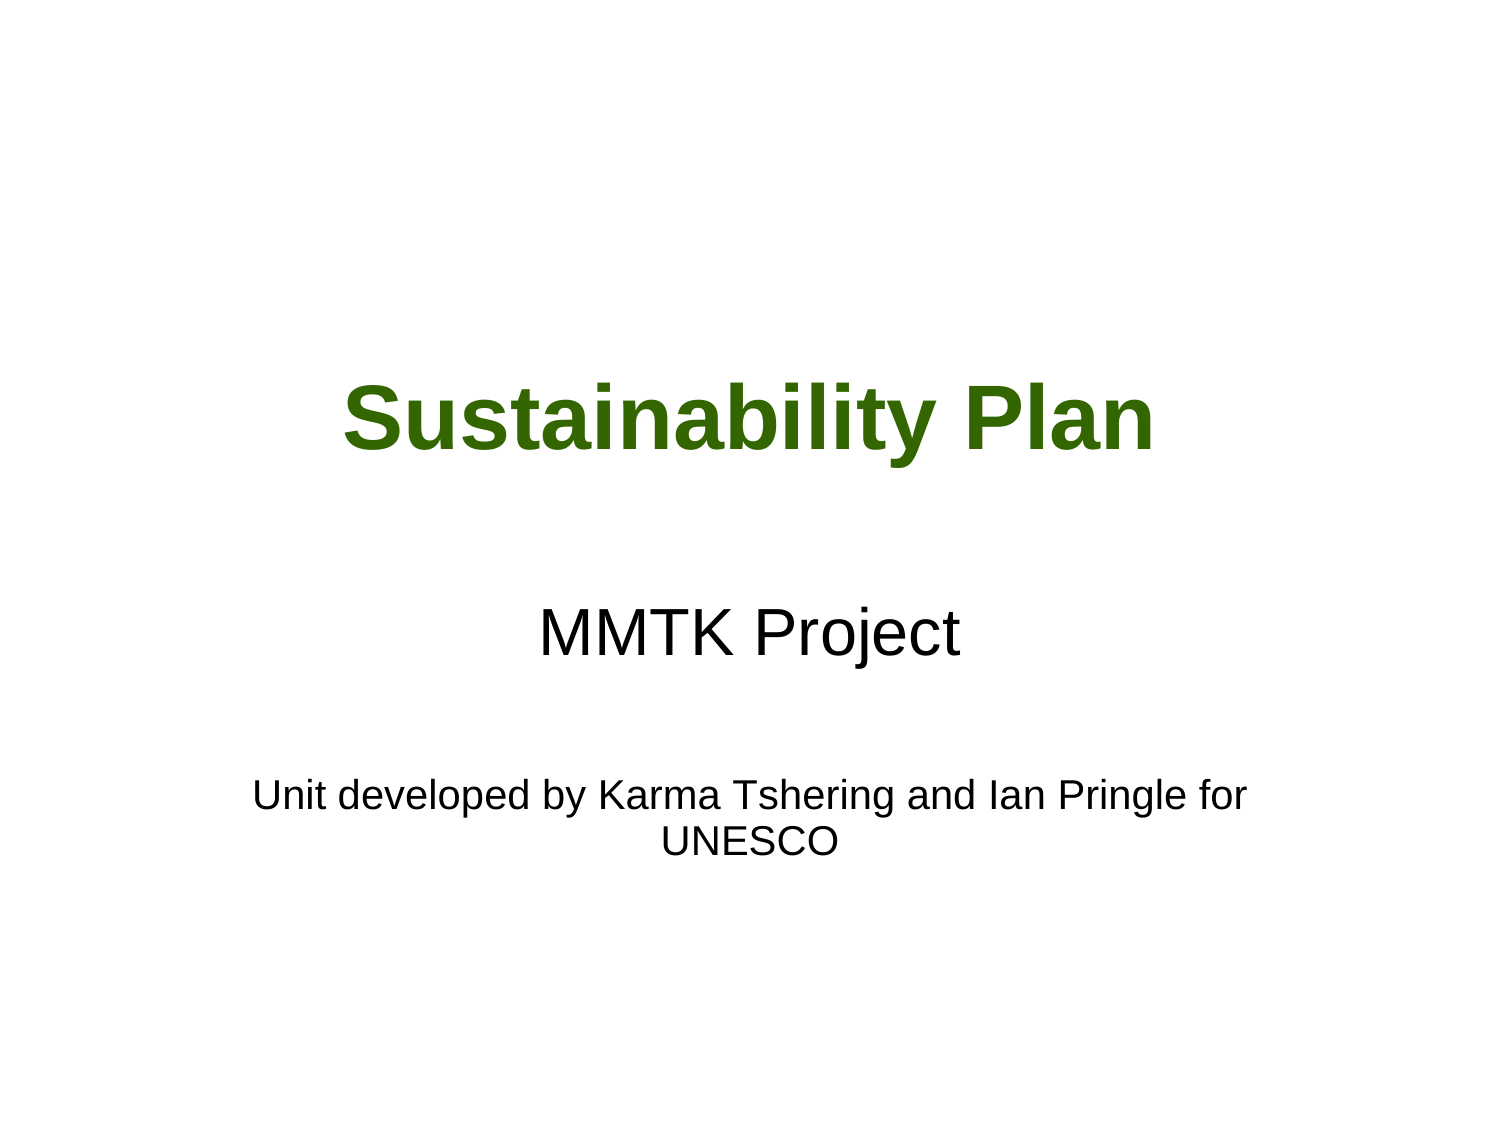

# Sustainability Plan
MMTK Project
Unit developed by Karma Tshering and Ian Pringle for UNESCO